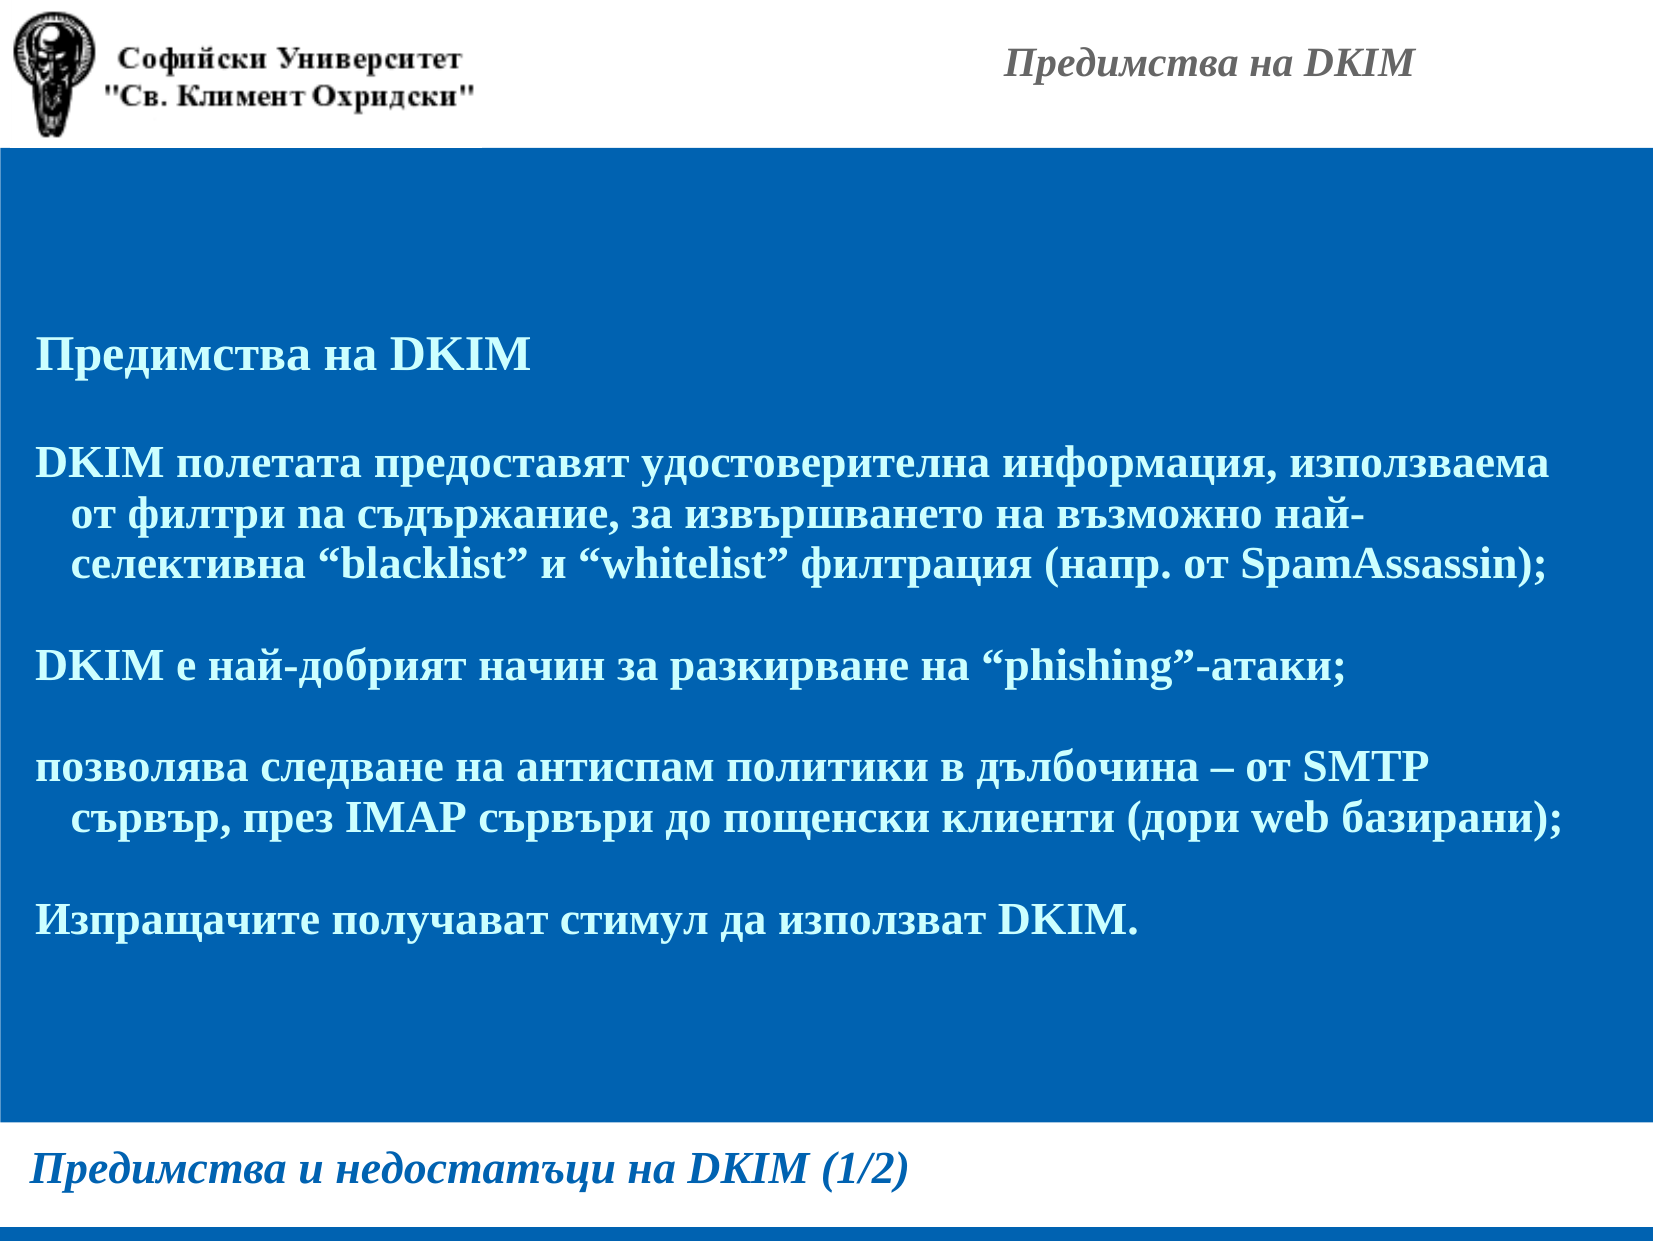

# Предимства на DKIM
Предимства на DKIM
DKIM полетата предоставят удостоверителна информация, използваема от филтри nа съдържание, за извършването на възможно най-селективна “blacklist” и “whitelist” филтрация (напр. от SpamAssassin);
DKIM е най-добрият начин за разкирване на “phishing”-атаки;
позволява следване на антиспам политики в дълбочина – от SMTP сървър, през IMAP сървъри до пощенски клиенти (дори web базирани);
Изпращачите получават стимул да използват DKIM.
Предимства и недостатъци на DKIM (1/2)